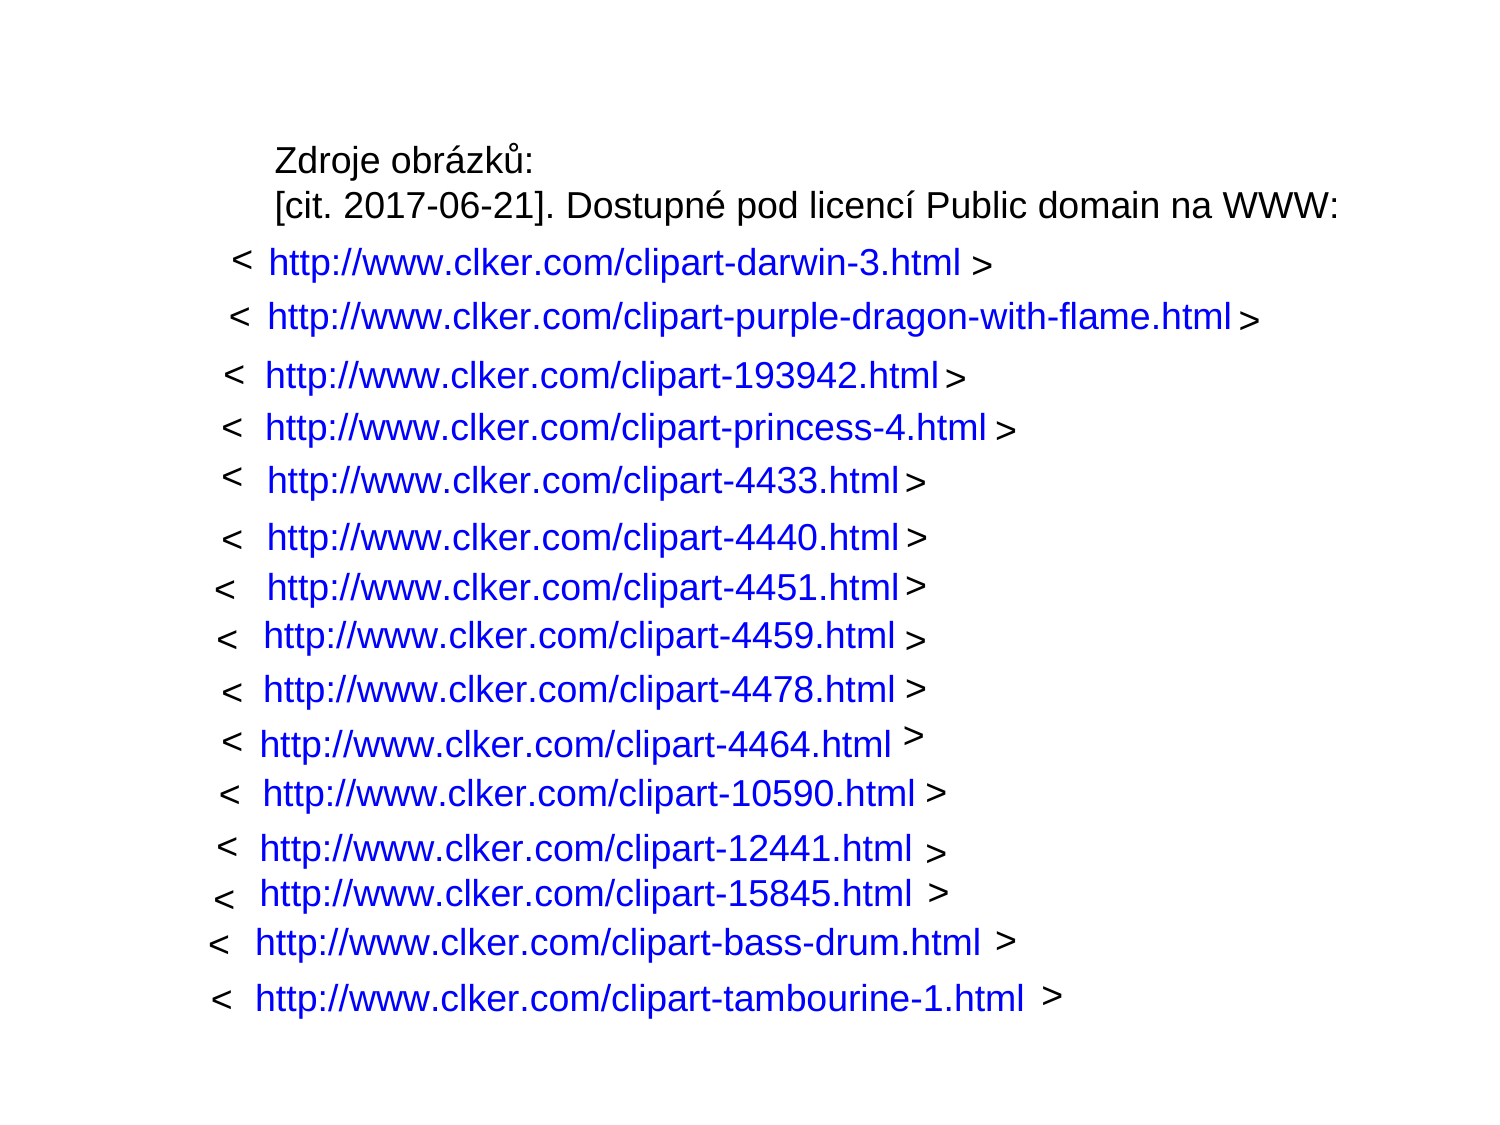

Zdroje obrázků:
[cit. 2017-06-21]. Dostupné pod licencí Public domain na WWW:
<
http://www.clker.com/clipart-darwin-3.html
>
http://www.clker.com/clipart-purple-dragon-with-flame.html
<
>
<
http://www.clker.com/clipart-193942.html
>
<
http://www.clker.com/clipart-princess-4.html
>
<
http://www.clker.com/clipart-4433.html
>
http://www.clker.com/clipart-4440.html
>
<
>
http://www.clker.com/clipart-4451.html
<
http://www.clker.com/clipart-4459.html
<
>
>
http://www.clker.com/clipart-4478.html
<
>
<
http://www.clker.com/clipart-4464.html
>
http://www.clker.com/clipart-10590.html
<
<
http://www.clker.com/clipart-12441.html
>
>
http://www.clker.com/clipart-15845.html
<
>
http://www.clker.com/clipart-bass-drum.html
<
>
http://www.clker.com/clipart-tambourine-1.html
<